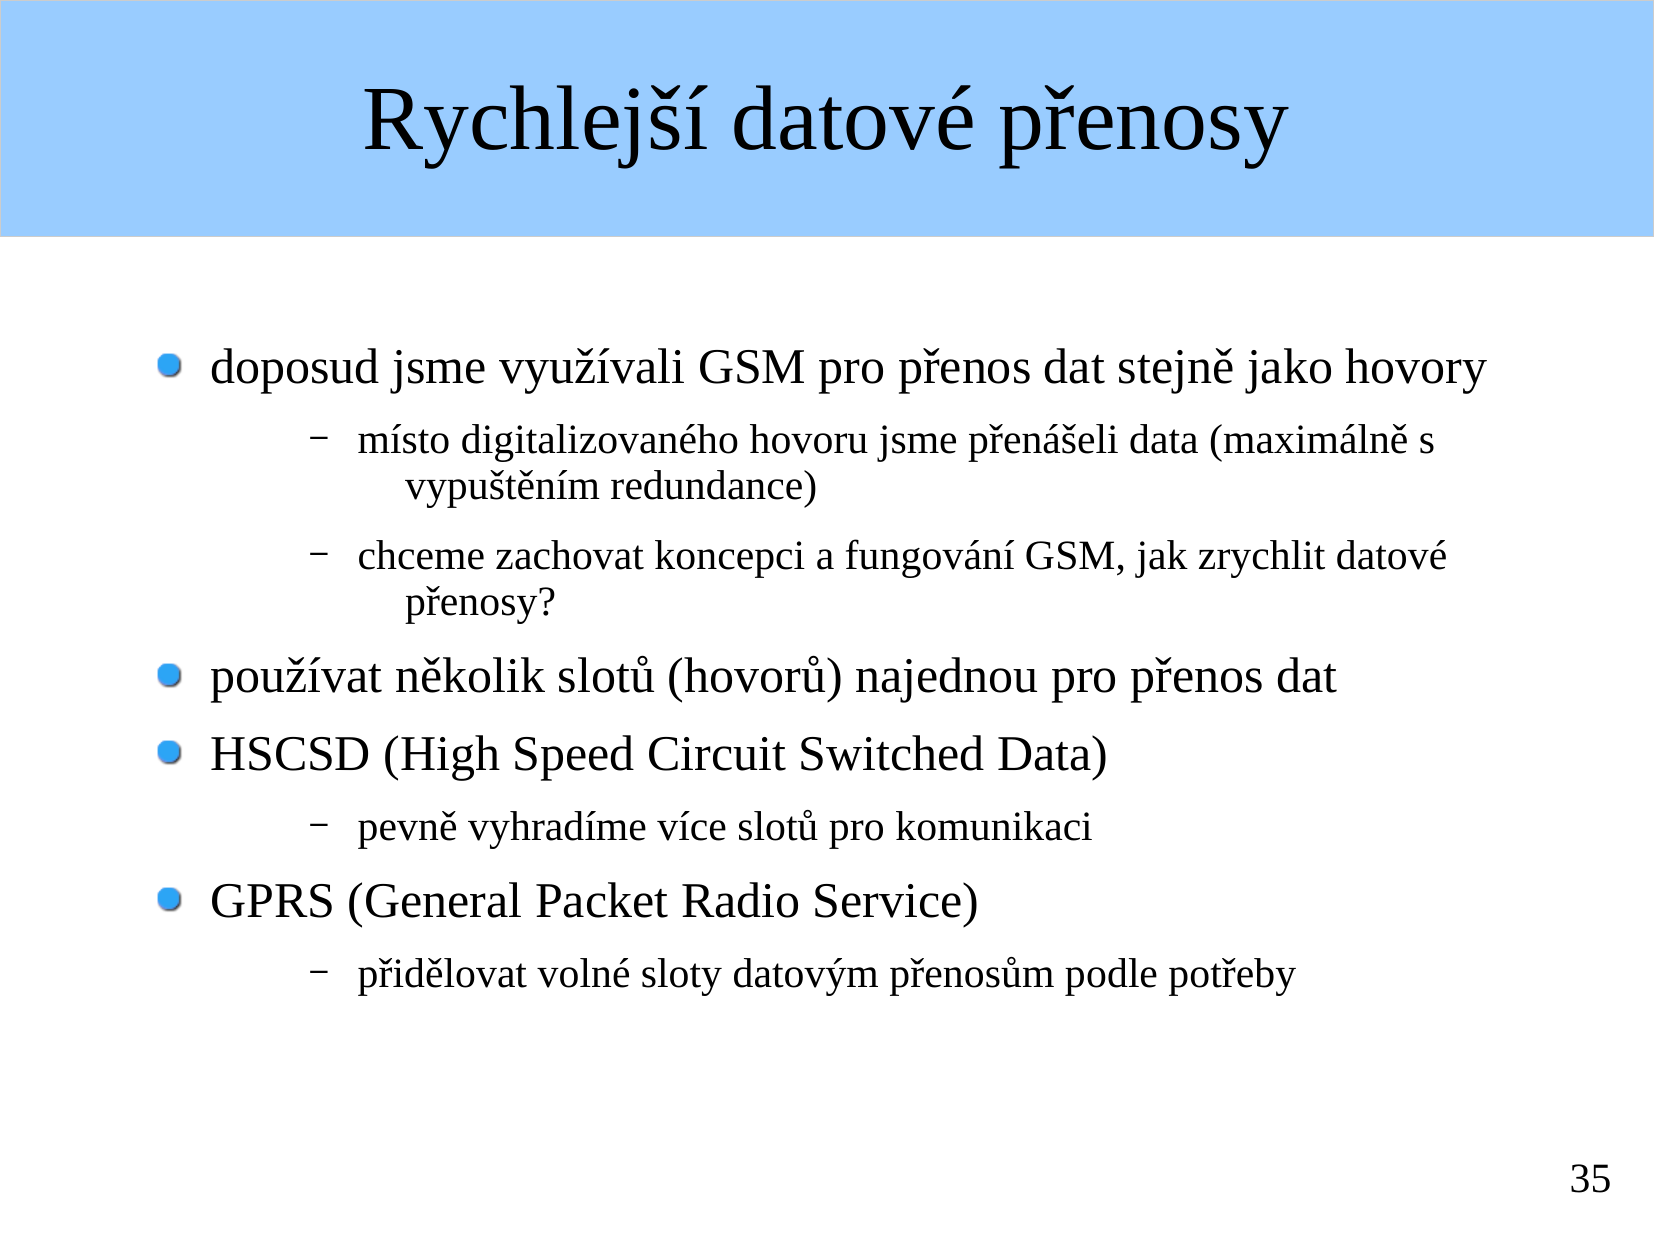

# Rychlejší datové přenosy
doposud jsme využívali GSM pro přenos dat stejně jako hovory
místo digitalizovaného hovoru jsme přenášeli data (maximálně s vypuštěním redundance)
chceme zachovat koncepci a fungování GSM, jak zrychlit datové přenosy?
používat několik slotů (hovorů) najednou pro přenos dat
HSCSD (High Speed Circuit Switched Data)
pevně vyhradíme více slotů pro komunikaci
GPRS (General Packet Radio Service)
přidělovat volné sloty datovým přenosům podle potřeby